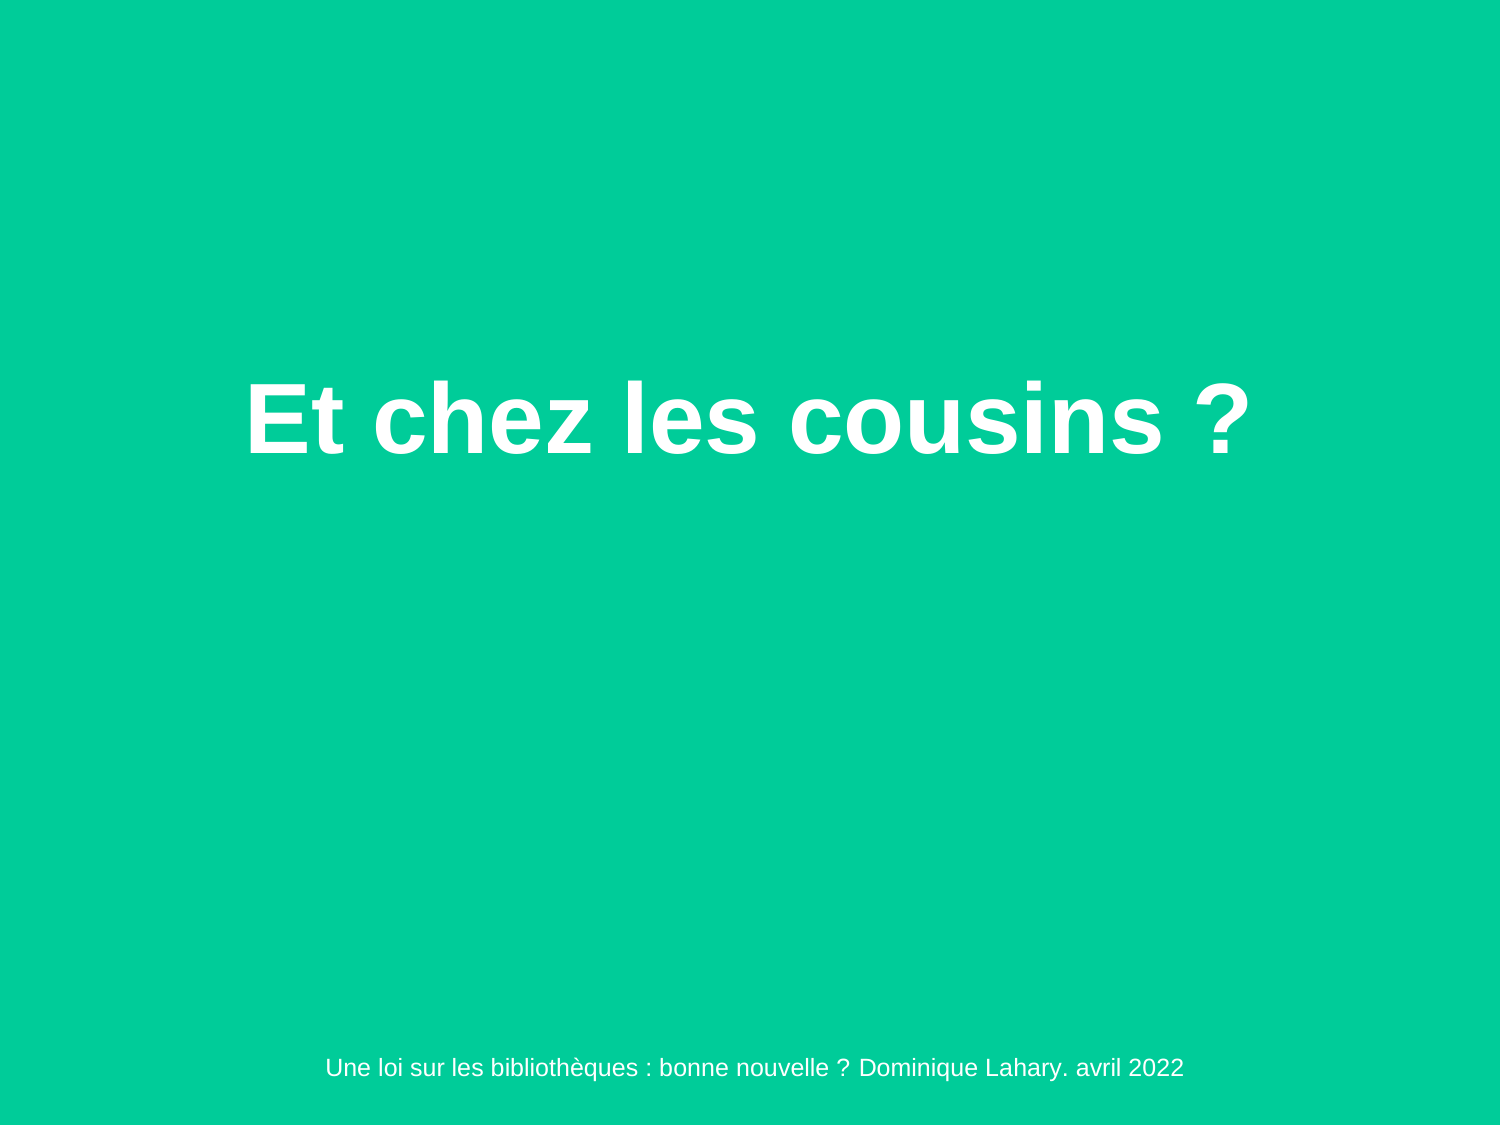

# Et chez les cousins ?
Une loi sur les bibliothèques : bonne nouvelle ? Dominique Lahary. avril 2022